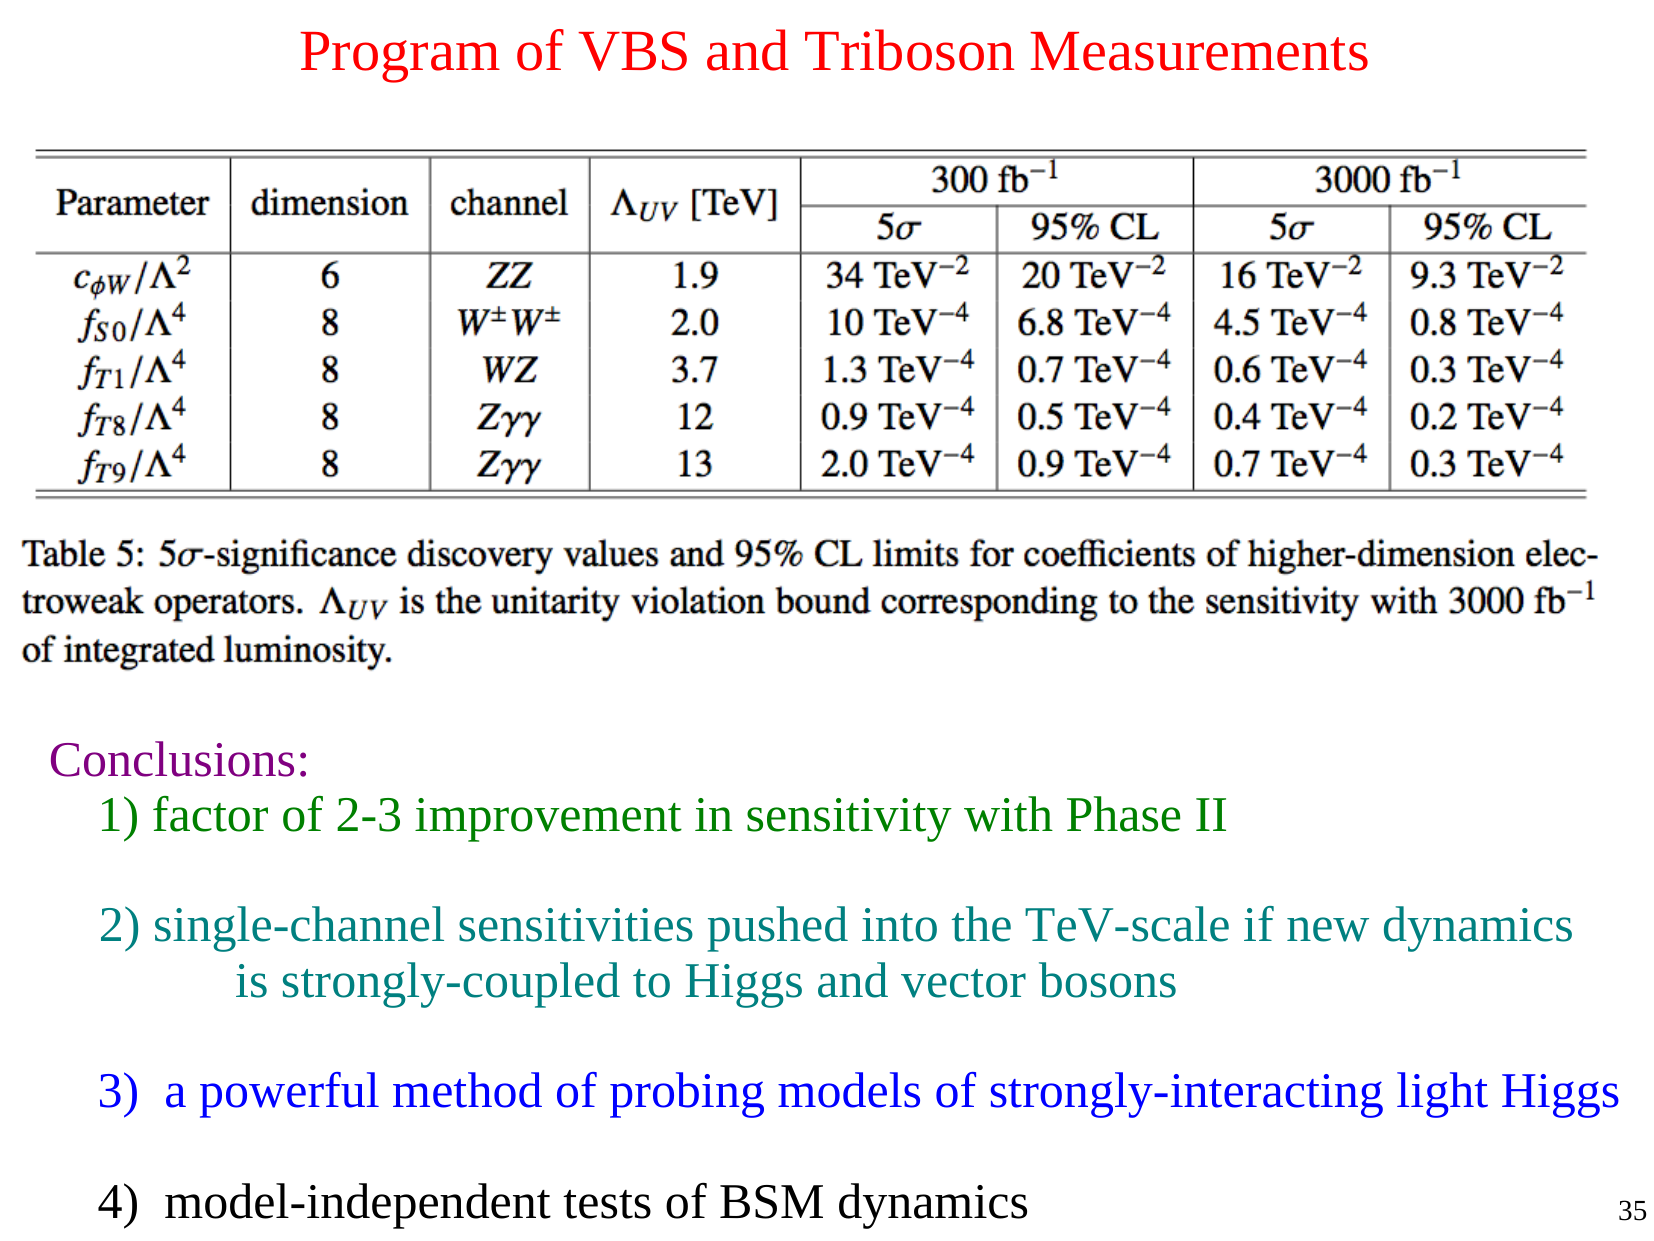

# Program of VBS and Triboson Measurements
 Conclusions:
	1) factor of 2-3 improvement in sensitivity with Phase II
 2) single-channel sensitivities pushed into the TeV-scale if new dynamics
	 is strongly-coupled to Higgs and vector bosons
	3) a powerful method of probing models of strongly-interacting light Higgs
	4) model-independent tests of BSM dynamics
35